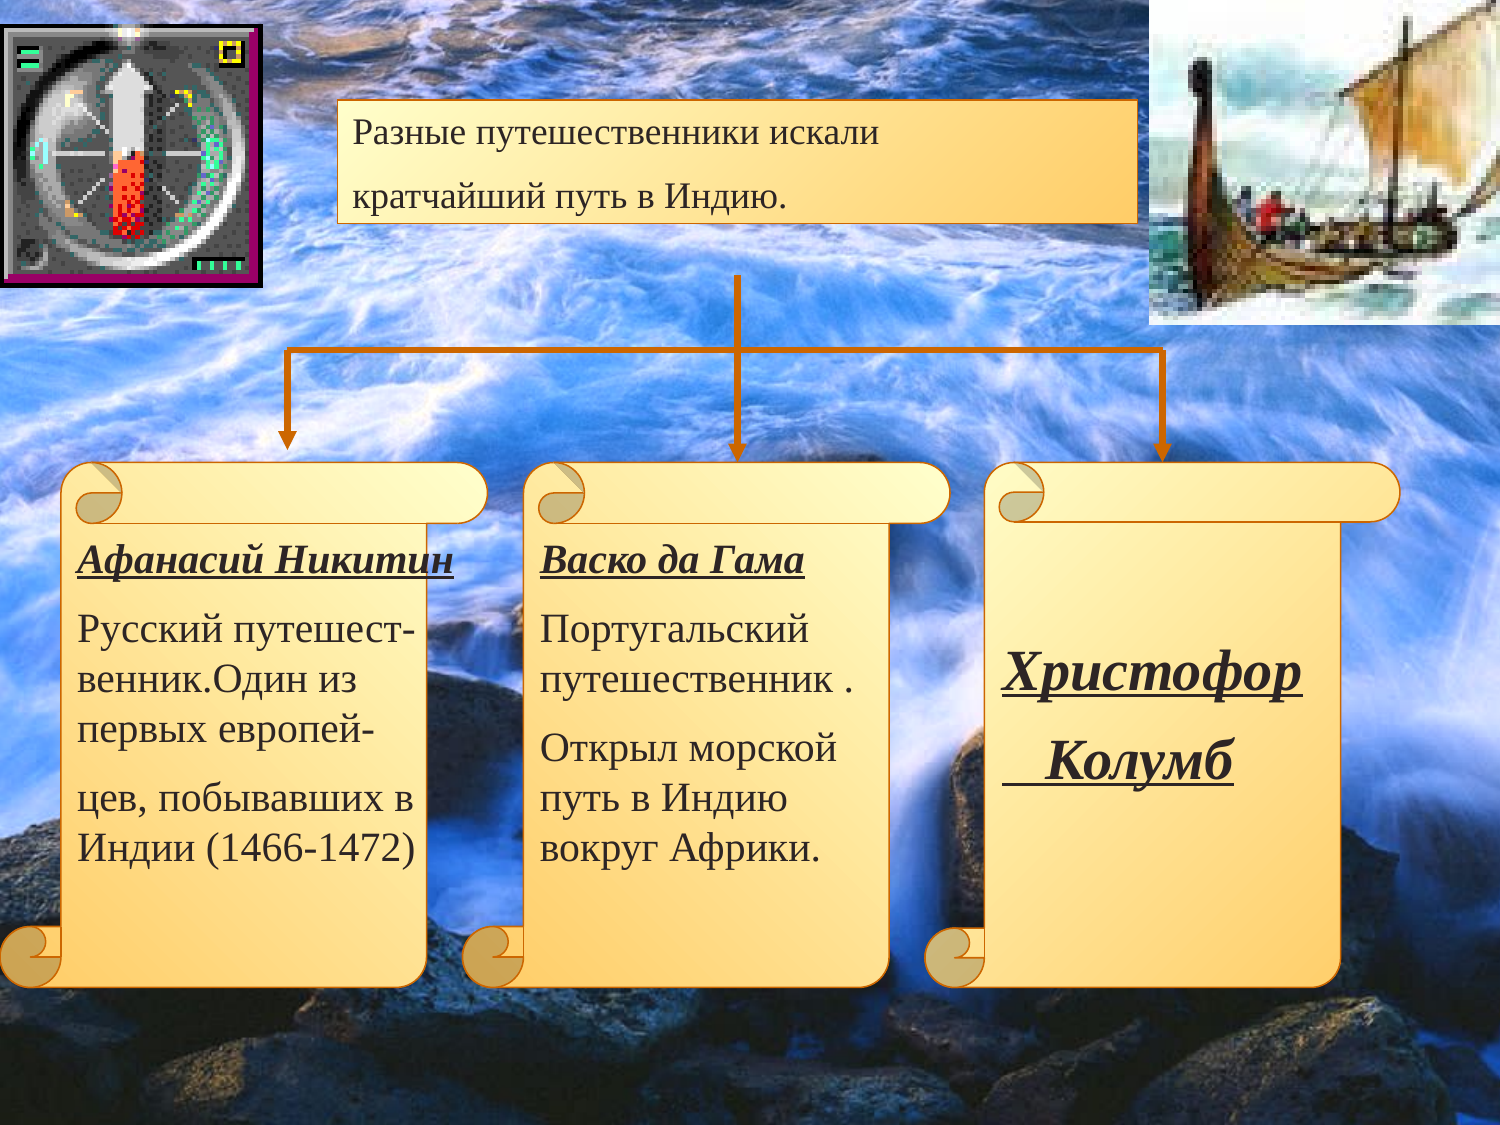

Разные путешественники искали
кратчайший путь в Индию.
Афанасий Никитин
Русский путешест-венник.Один из первых европей-
цев, побывавших в Индии (1466-1472)
Васко да Гама
Португальский путешественник .
Открыл морской путь в Индию вокруг Африки.
Христофор
 Колумб